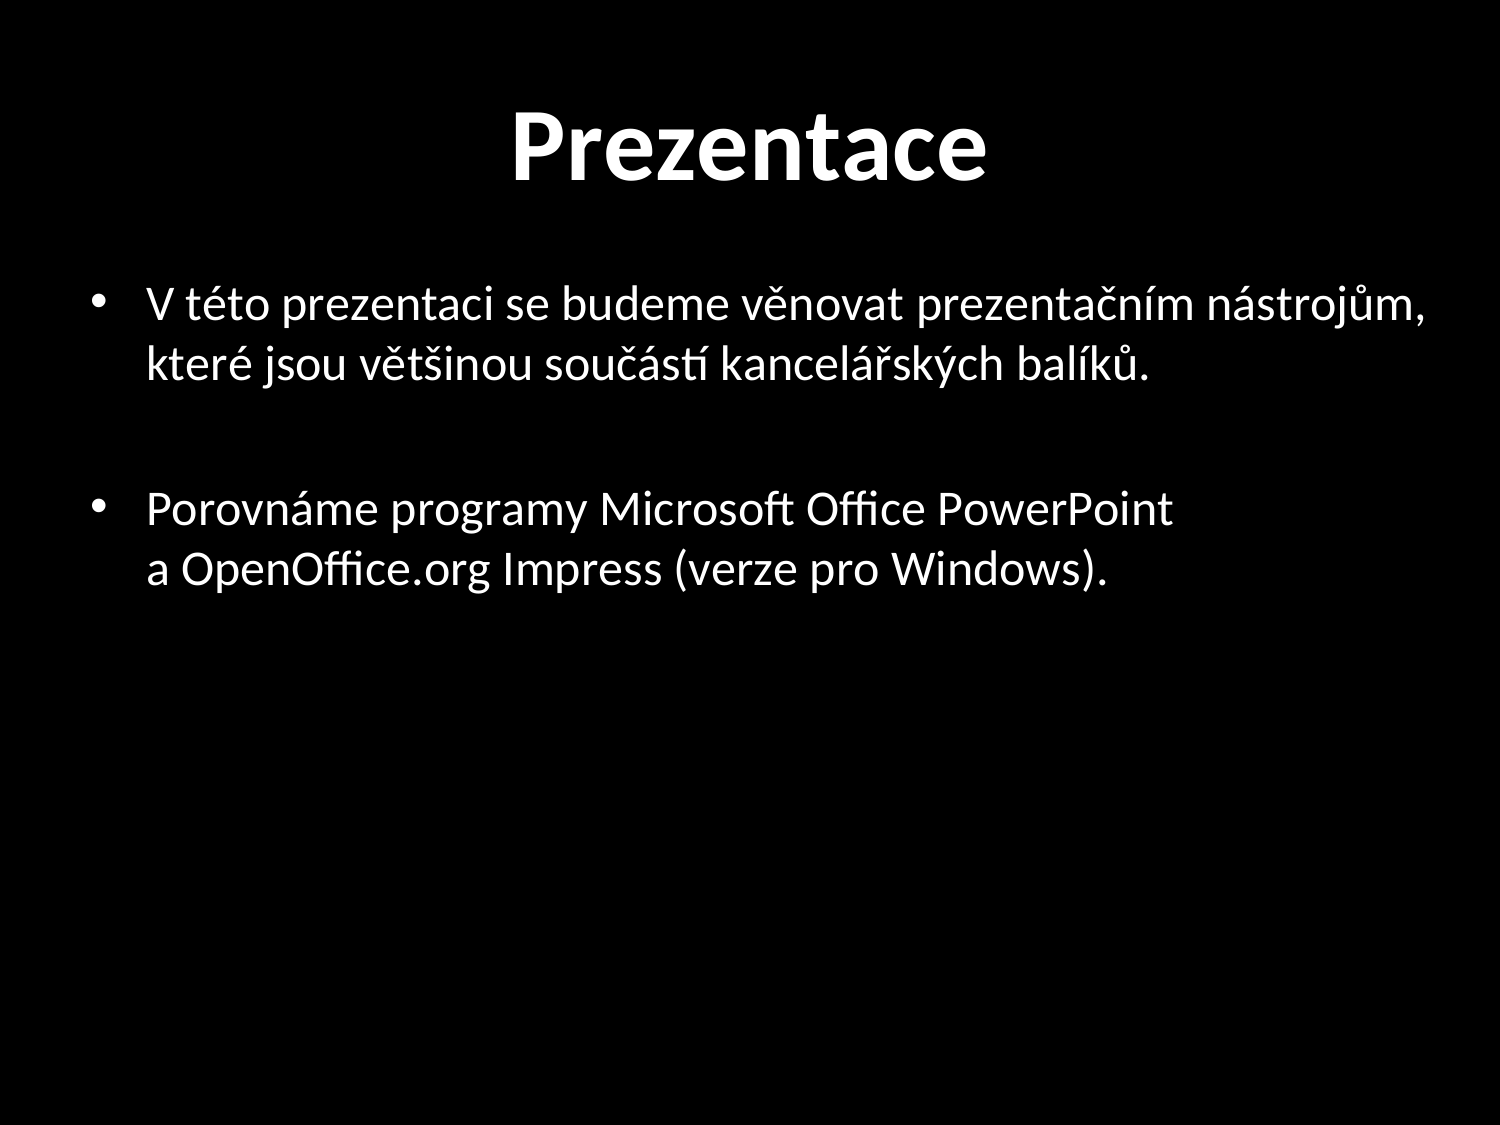

# Prezentace
V této prezentaci se budeme věnovat prezentačním nástrojům, které jsou většinou součástí kancelářských balíků.
Porovnáme programy Microsoft Office PowerPoint
a OpenOffice.org Impress (verze pro Windows).